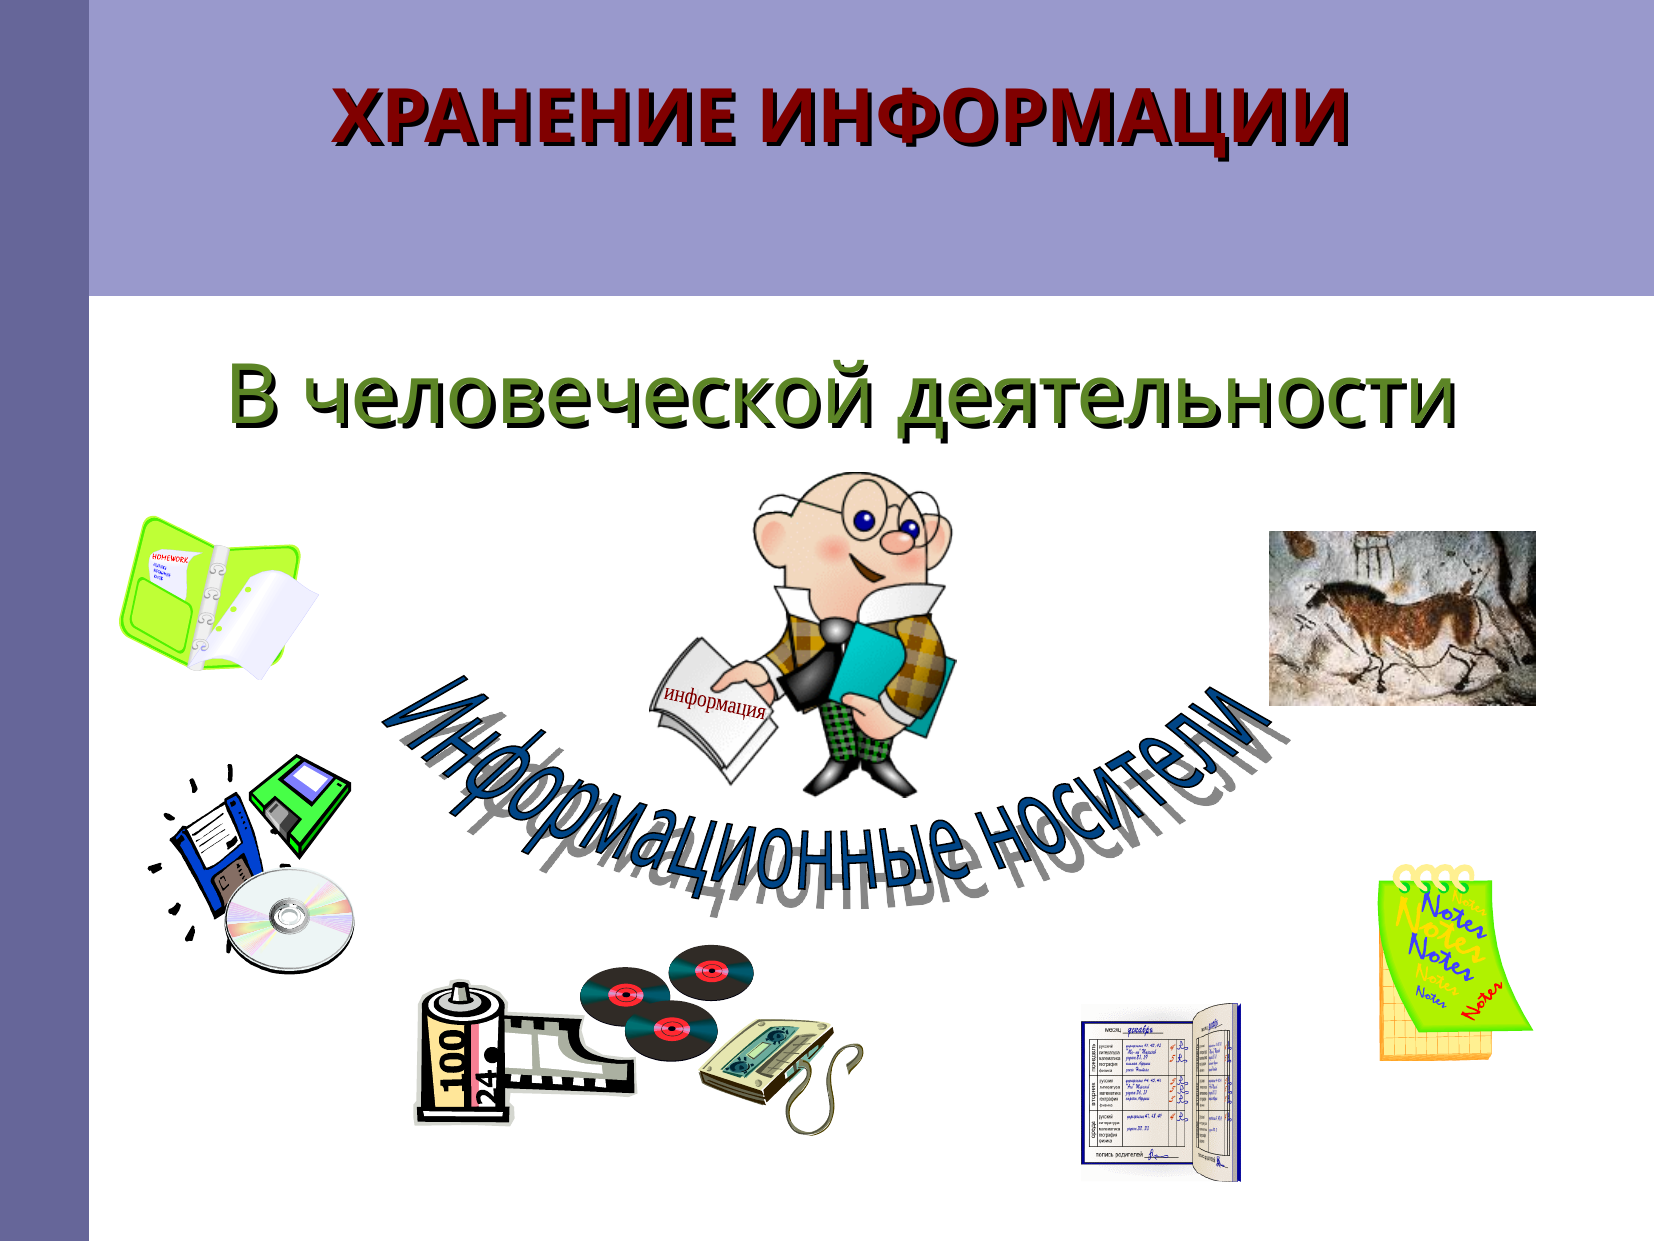

Информационные носители
ХРАНЕНИЕ ИНФОРМАЦИИ
В человеческой деятельности
информация